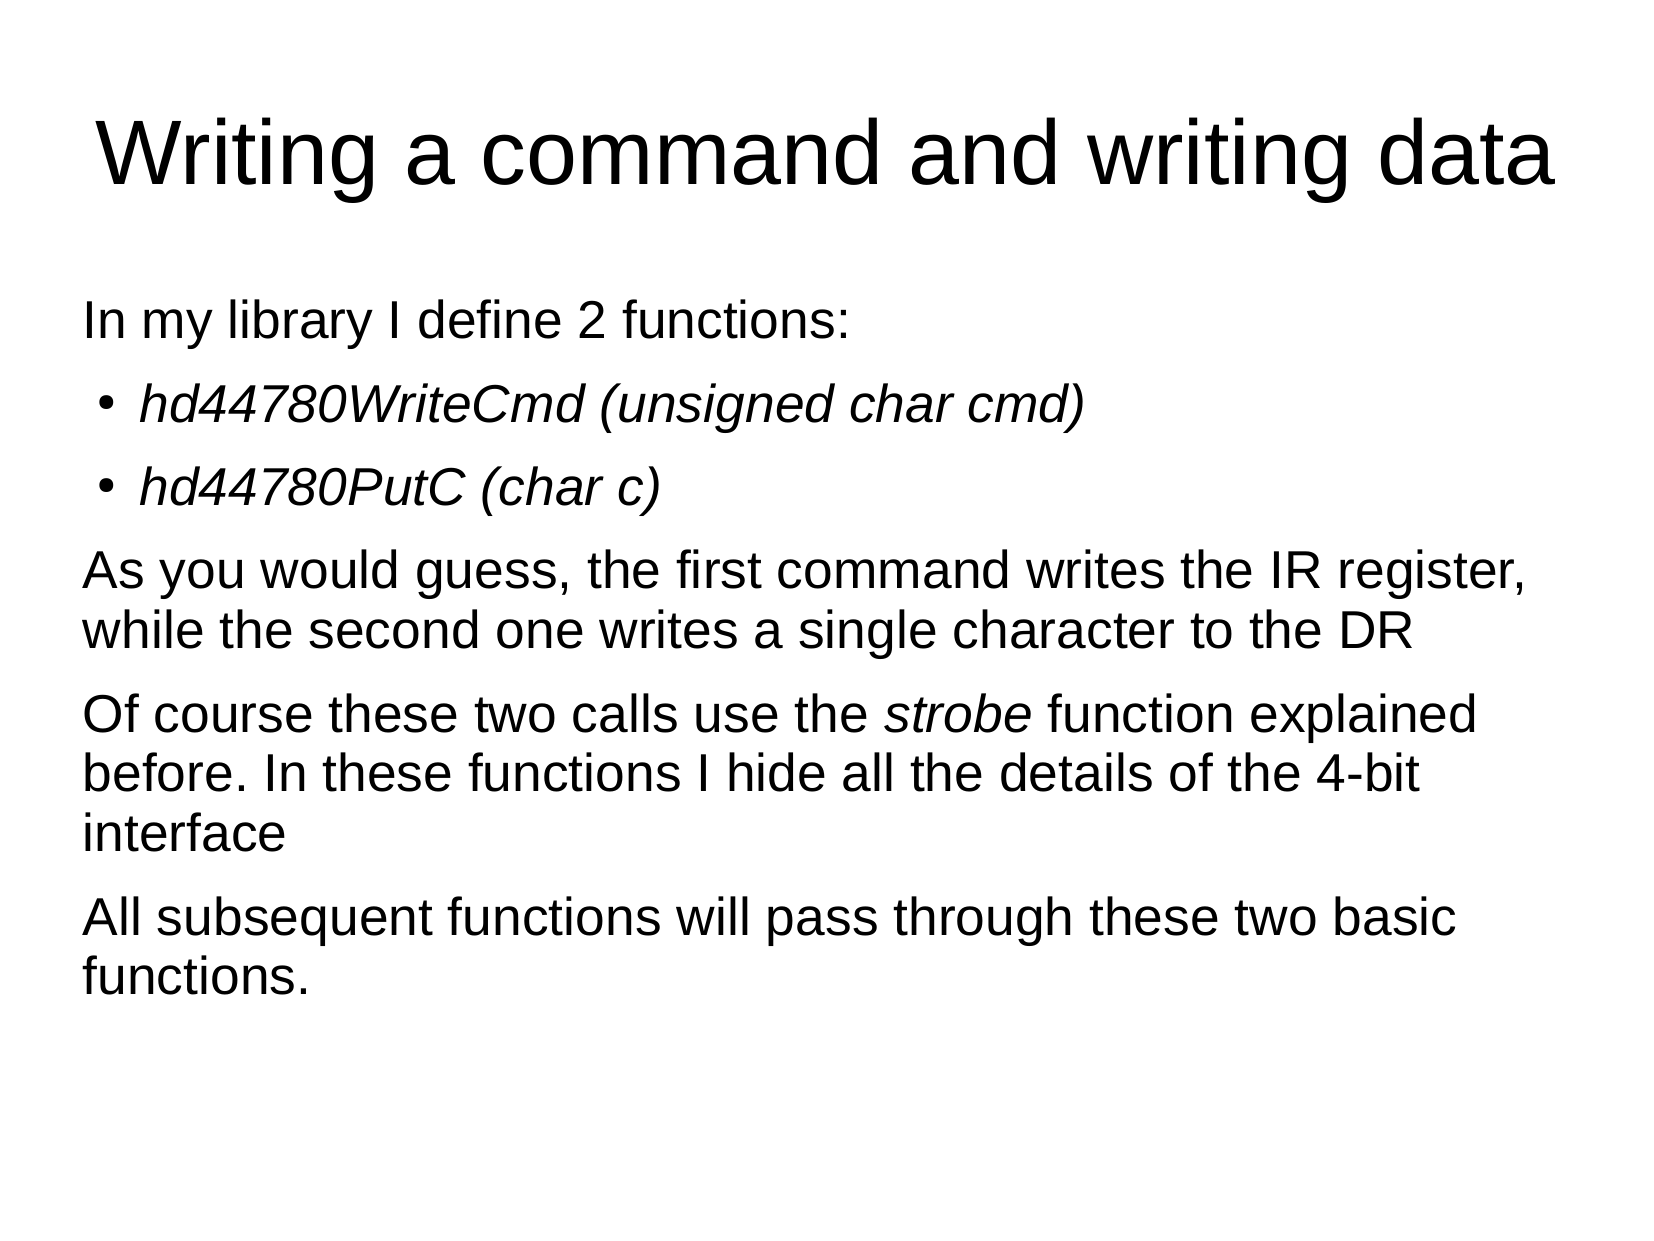

# Writing a command and writing data
In my library I define 2 functions:
hd44780WriteCmd (unsigned char cmd)
hd44780PutC (char c)
As you would guess, the first command writes the IR register, while the second one writes a single character to the DR
Of course these two calls use the strobe function explained before. In these functions I hide all the details of the 4-bit interface
All subsequent functions will pass through these two basic functions.